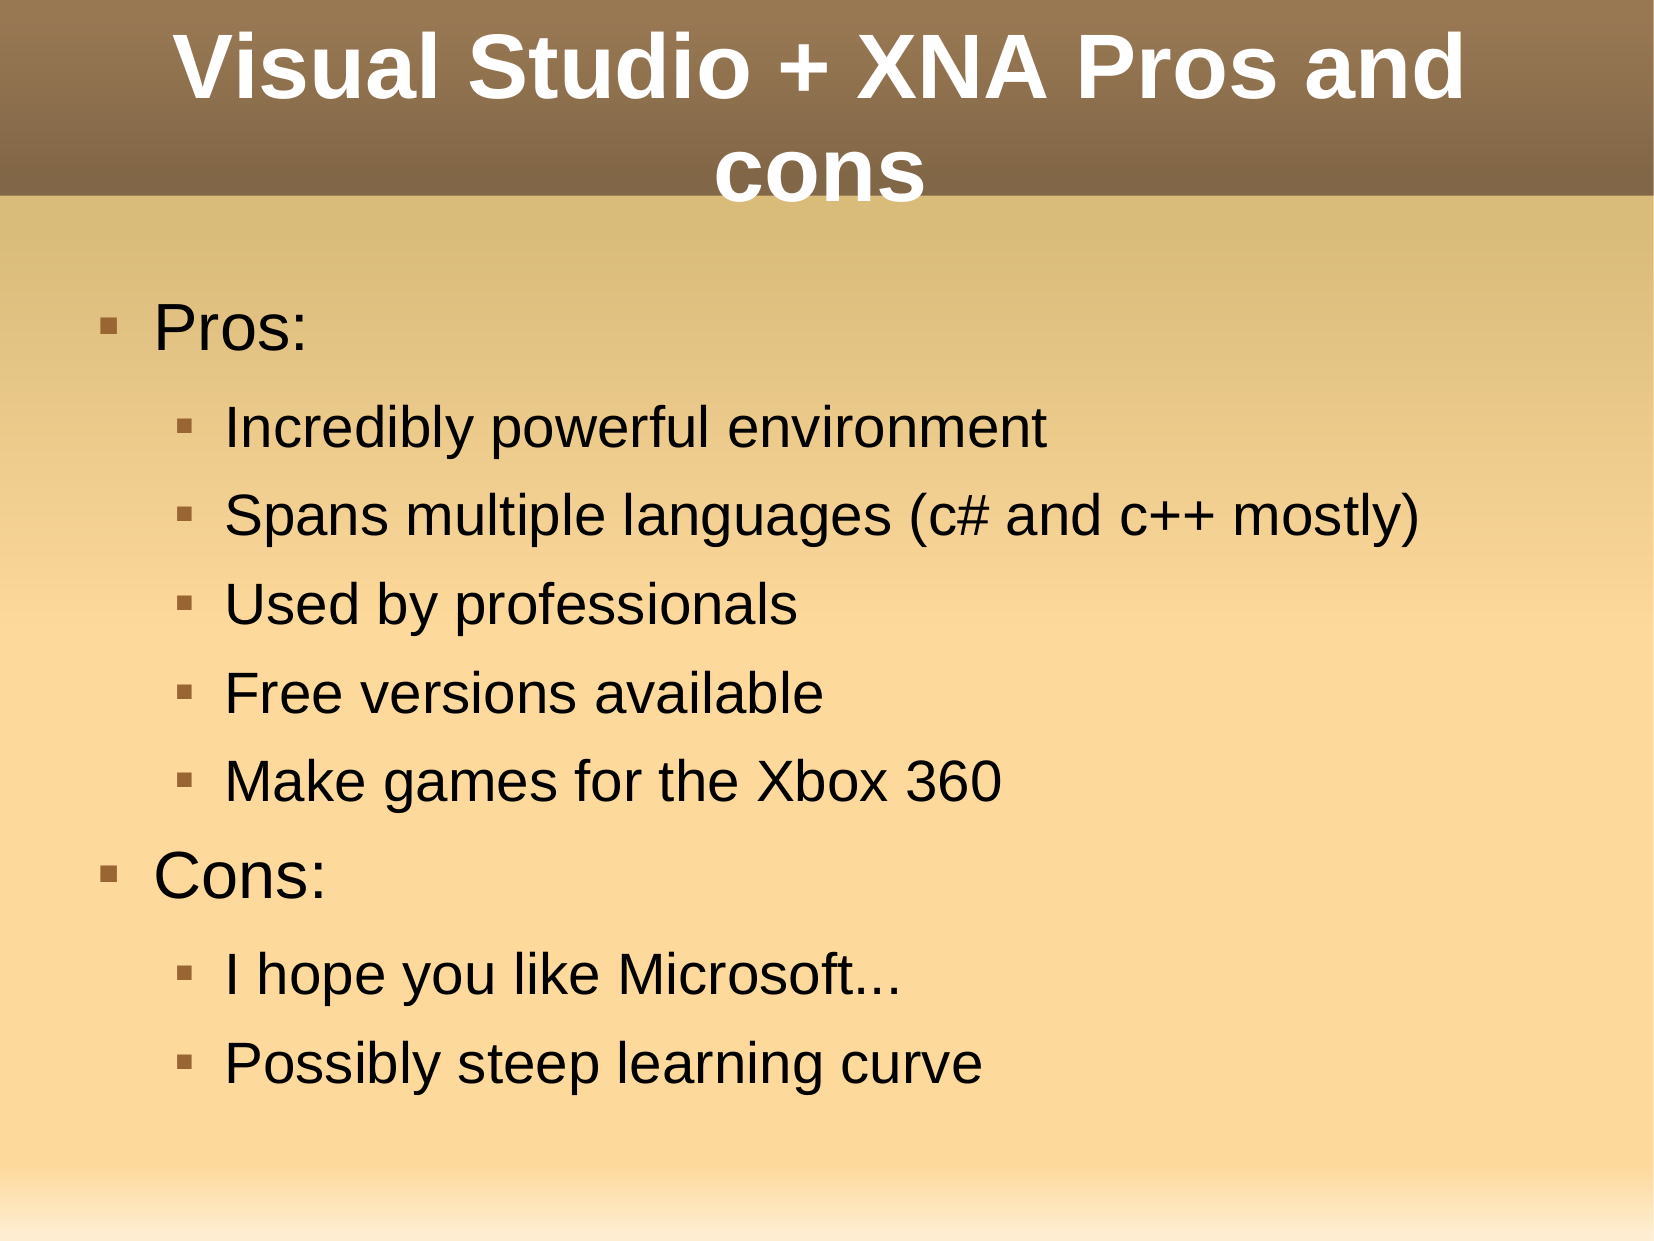

# Visual Studio + XNA Pros and cons
Pros:
Incredibly powerful environment
Spans multiple languages (c# and c++ mostly)
Used by professionals
Free versions available
Make games for the Xbox 360
Cons:
I hope you like Microsoft...
Possibly steep learning curve